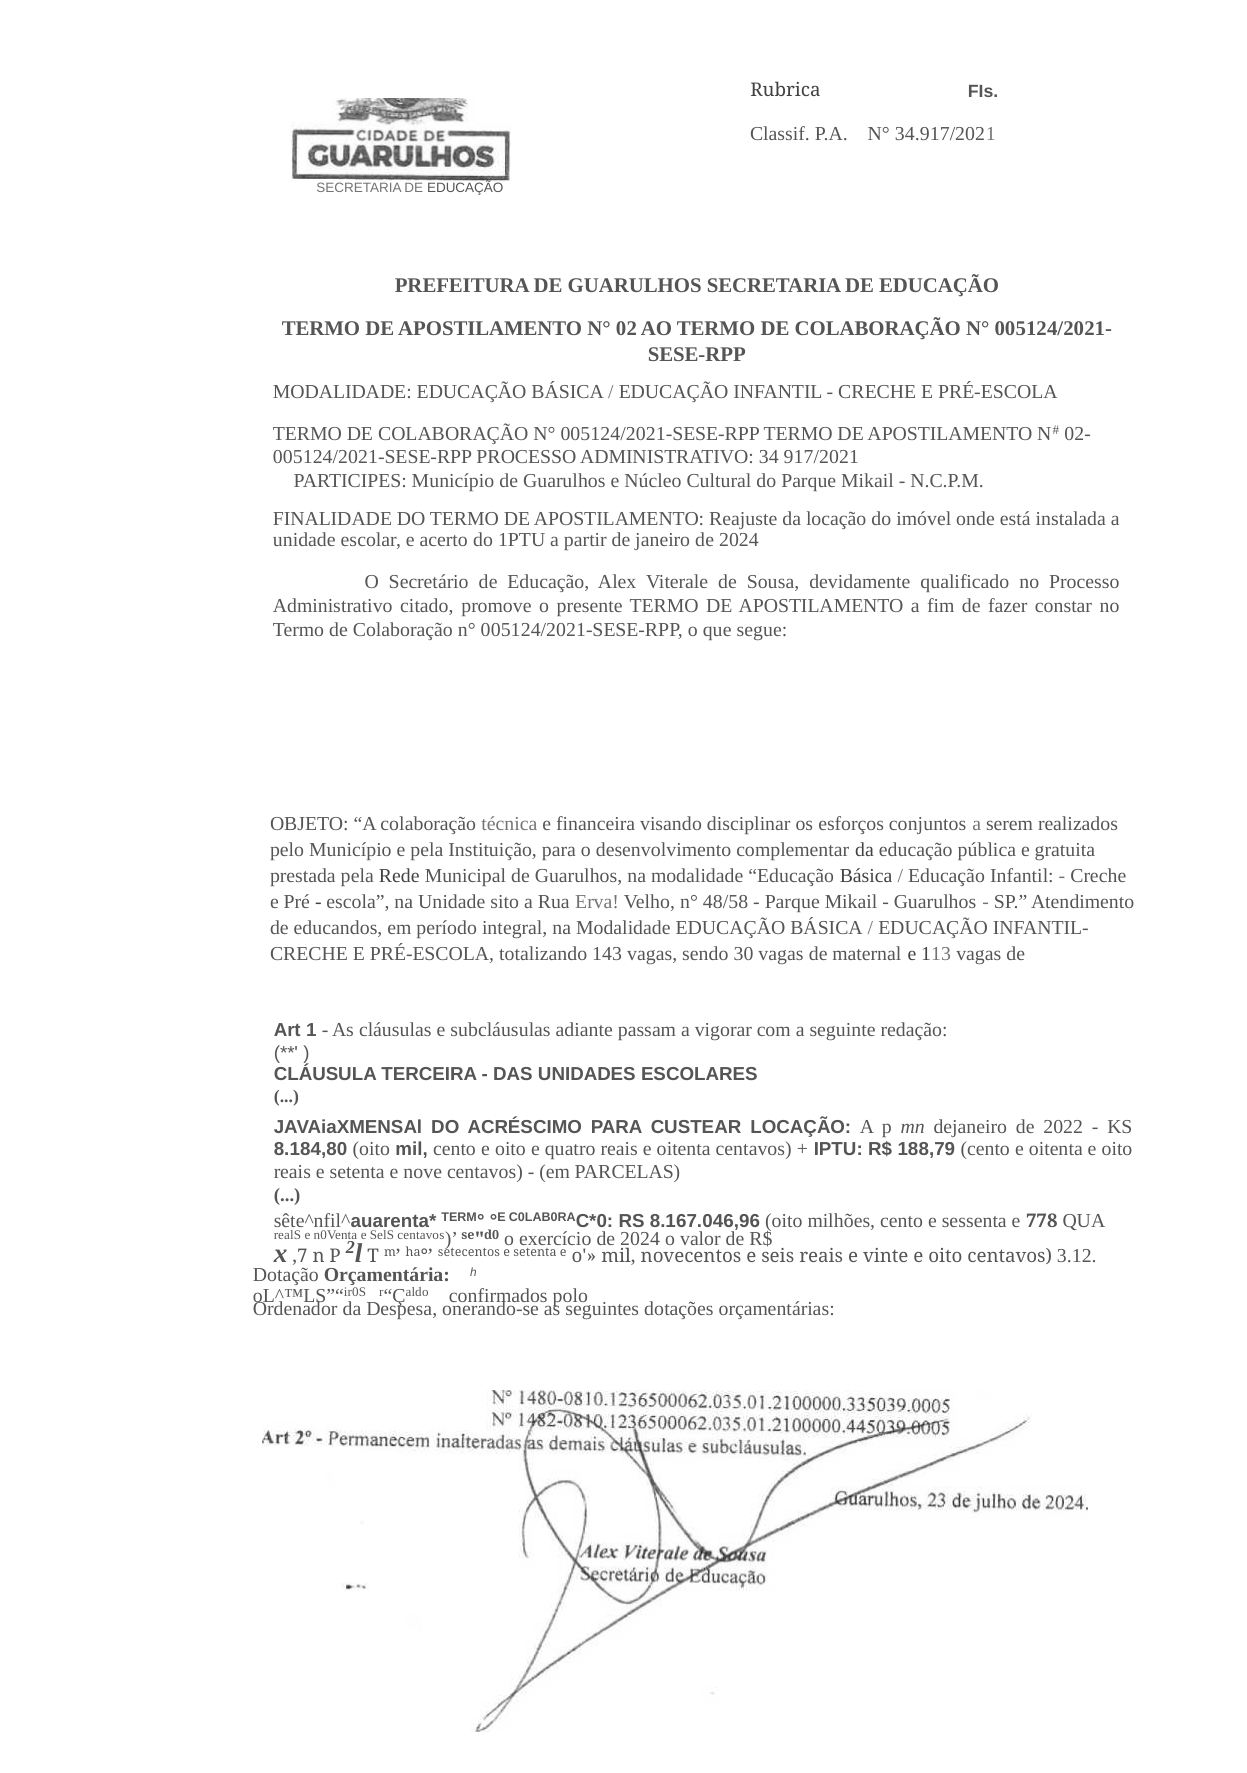

Rubrica
FIs.
Classif. P.A. N° 34.917/2021
secretaria de educação
PREFEITURA DE GUARULHOS SECRETARIA DE EDUCAÇÃO
TERMO DE APOSTILAMENTO N° 02 AO TERMO DE COLABORAÇÃO N° 005124/2021-SESE-RPP
MODALIDADE: EDUCAÇÃO BÁSICA / EDUCAÇÃO INFANTIL - CRECHE E PRÉ-ESCOLA
TERMO DE COLABORAÇÃO N° 005124/2021-SESE-RPP TERMO DE APOSTILAMENTO N# 02-005124/2021-SESE-RPP PROCESSO ADMINISTRATIVO: 34 917/2021
PARTICIPES: Município de Guarulhos e Núcleo Cultural do Parque Mikail - N.C.P.M.
FINALIDADE DO TERMO DE APOSTILAMENTO: Reajuste da locação do imóvel onde está instalada a unidade escolar, e acerto do 1PTU a partir de janeiro de 2024
O Secretário de Educação, Alex Viterale de Sousa, devidamente qualificado no Processo Administrativo citado, promove o presente TERMO DE APOSTILAMENTO a fim de fazer constar no Termo de Colaboração n° 005124/2021-SESE-RPP, o que segue:
OBJETO: “A colaboração técnica e financeira visando disciplinar os esforços conjuntos a serem realizados pelo Município e pela Instituição, para o desenvolvimento complementar da educação pública e gratuita prestada pela Rede Municipal de Guarulhos, na modalidade “Educação Básica / Educação Infantil: - Creche e Pré - escola”, na Unidade sito a Rua Erva! Velho, n° 48/58 - Parque Mikail - Guarulhos - SP.” Atendimento de educandos, em período integral, na Modalidade EDUCAÇÃO BÁSICA / EDUCAÇÃO INFANTIL-CRECHE E PRÉ-ESCOLA, totalizando 143 vagas, sendo 30 vagas de maternal e 113 vagas de
Art 1 - As cláusulas e subcláusulas adiante passam a vigorar com a seguinte redação:
(**' )
CLÁUSULA TERCEIRA - DAS UNIDADES ESCOLARES
(...)
JAVAiaXMENSAl DO ACRÉSCIMO PARA CUSTEAR LOCAÇÃO: A p mn dejaneiro de 2022 - KS 8.184,80 (oito mil, cento e oito e quatro reais e oitenta centavos) + IPTU: R$ 188,79 (cento e oitenta e oito reais e setenta e nove centavos) - (em PARCELAS)
(...)
sête^nfil^auarenta* TERM° °E C0LAB0RAC*0: RS 8.167.046,96 (oito milhões, cento e sessenta e 778 QUA realS e n0Venta e SelS centavos)’ se"d0 o exercício de 2024 o valor de R$
x ,7 n P 2l T m’ ha°’ setecentos e setenta e o'» mil, novecentos e seis reais e vinte e oito centavos) 3.12. Dotação Orçamentária: h
oL^™LS”“ir0S r“Çaldo confirmados polo
Ordenador da Despesa, onerando-se as seguintes dotações orçamentárias: